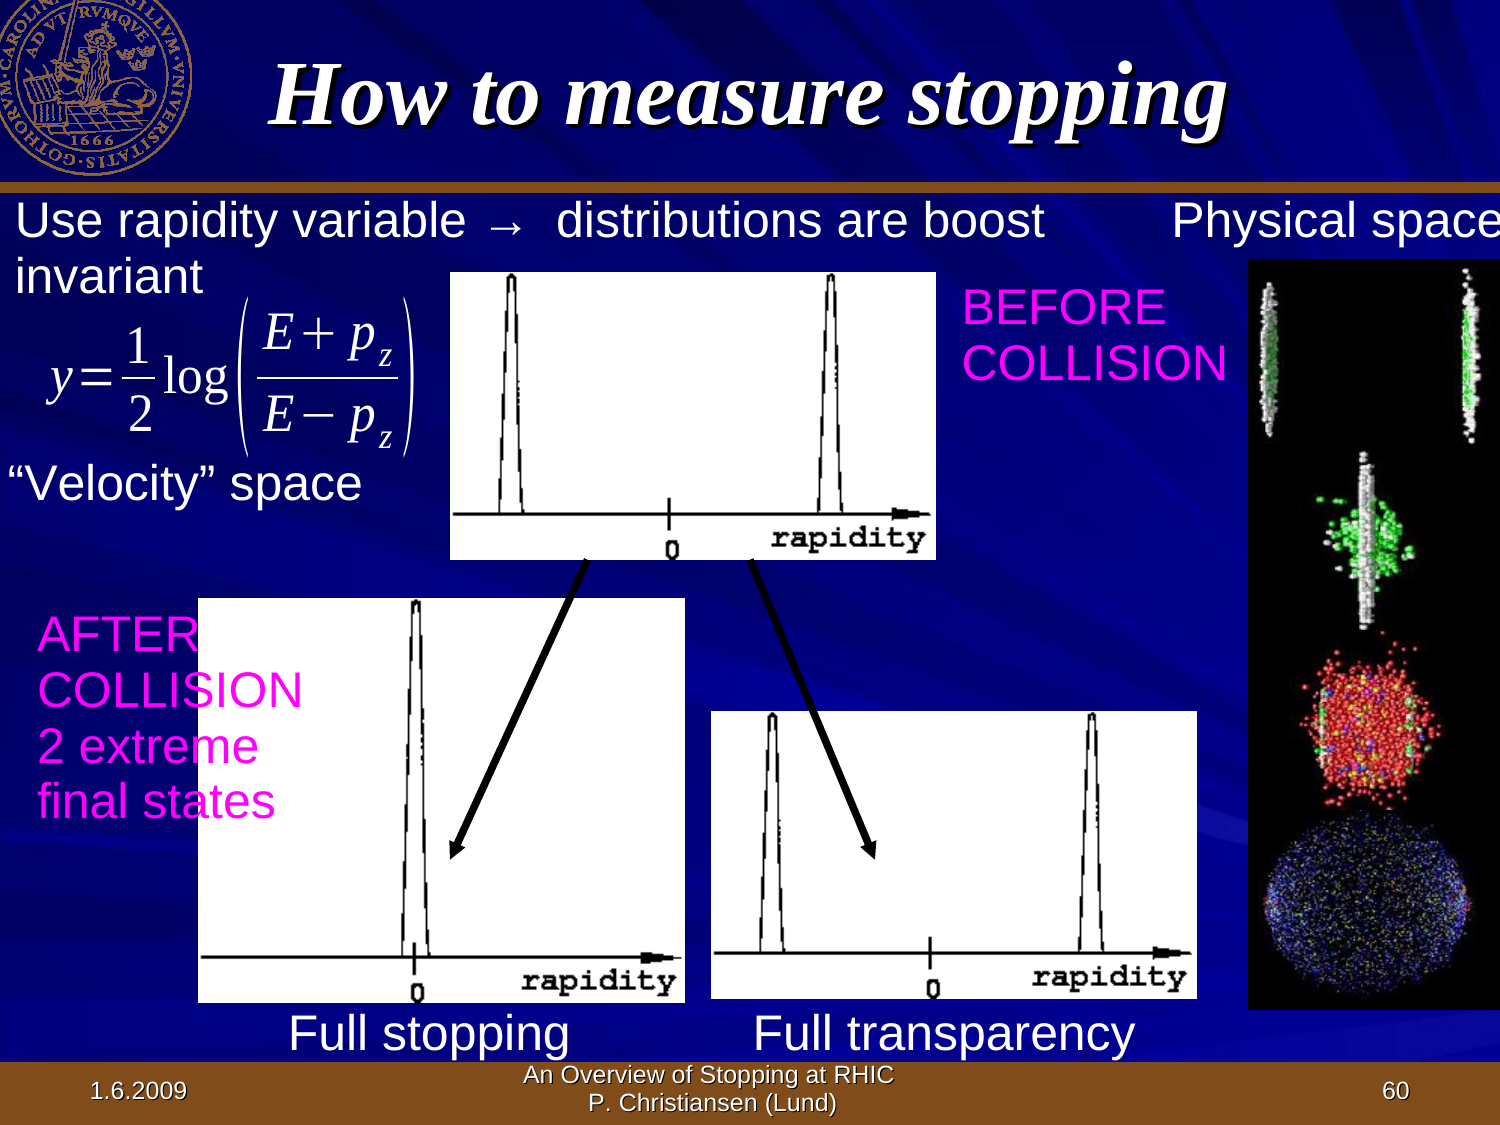

# How to measure stopping
Use rapidity variable → distributions are boost invariant
Physical space
BEFORE
COLLISION
“Velocity” space
AFTER
COLLISION
2 extreme
final states
Full stopping
Full transparency
60